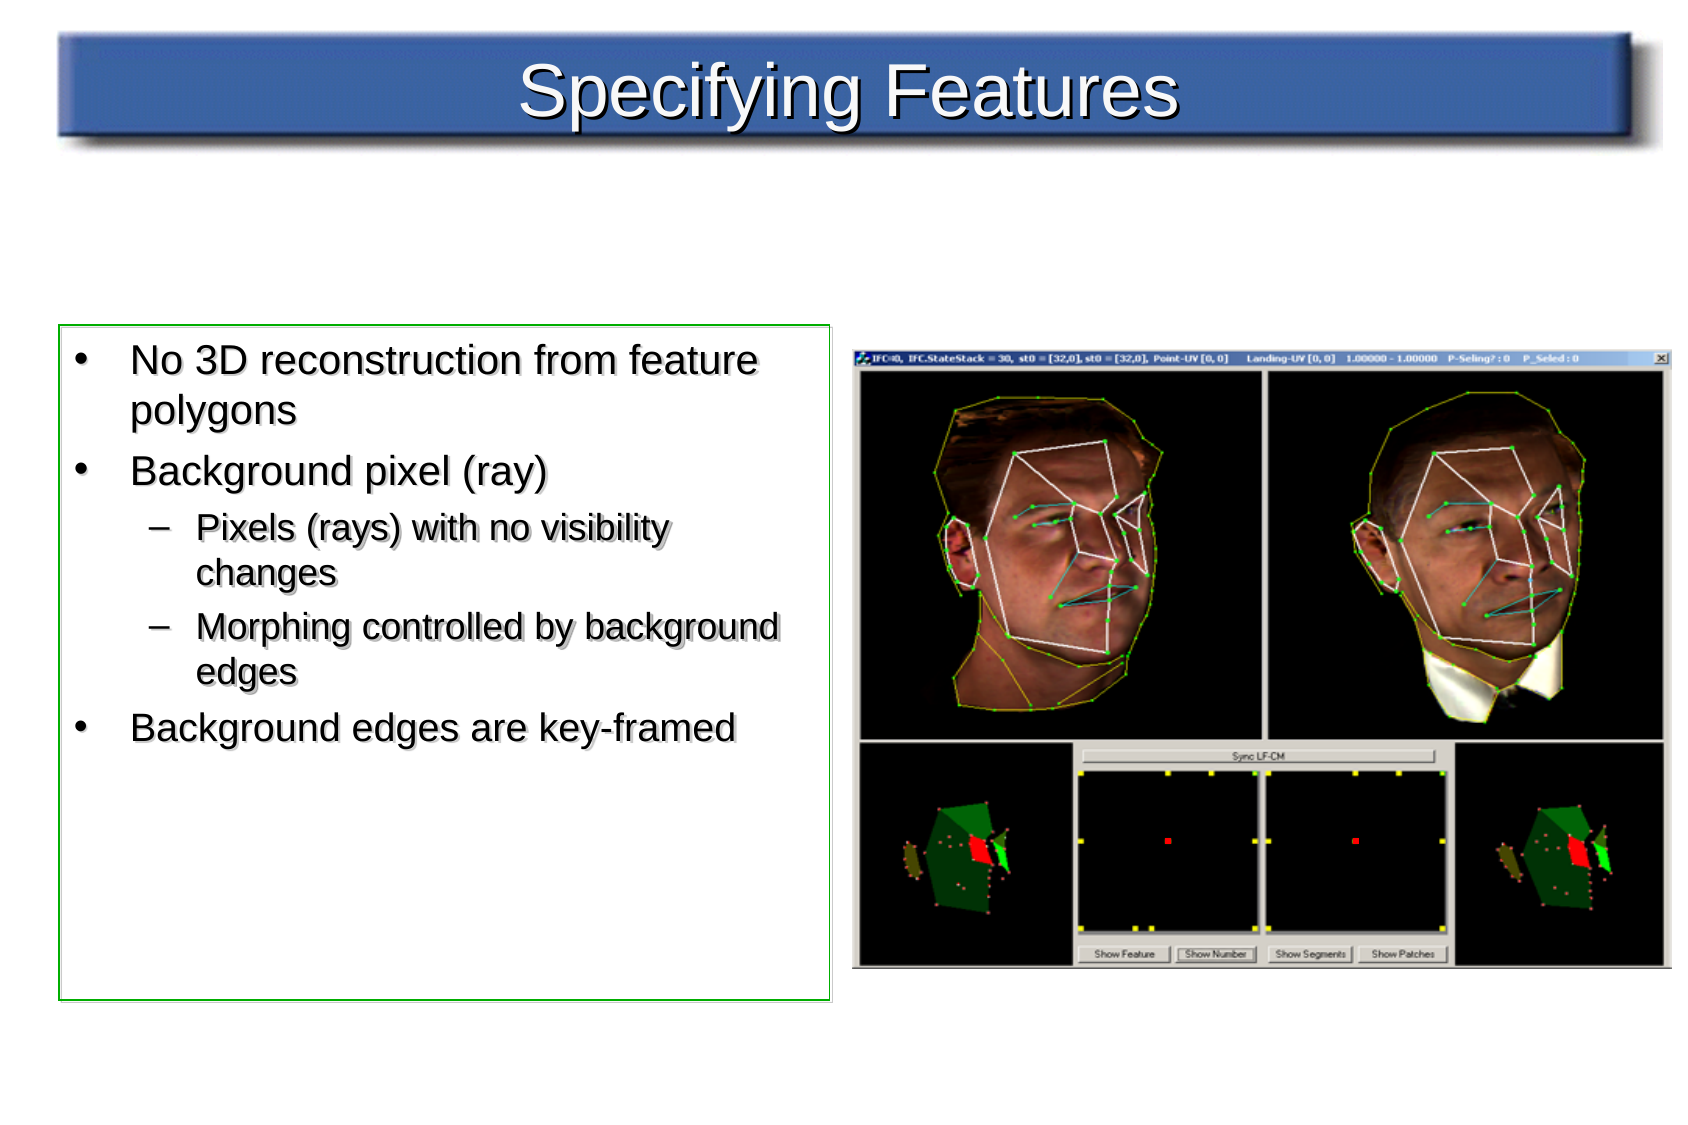

# Specifying Features
No 3D reconstruction from feature polygons
Background pixel (ray)
Pixels (rays) with no visibility changes
Morphing controlled by background edges
Background edges are key-framed